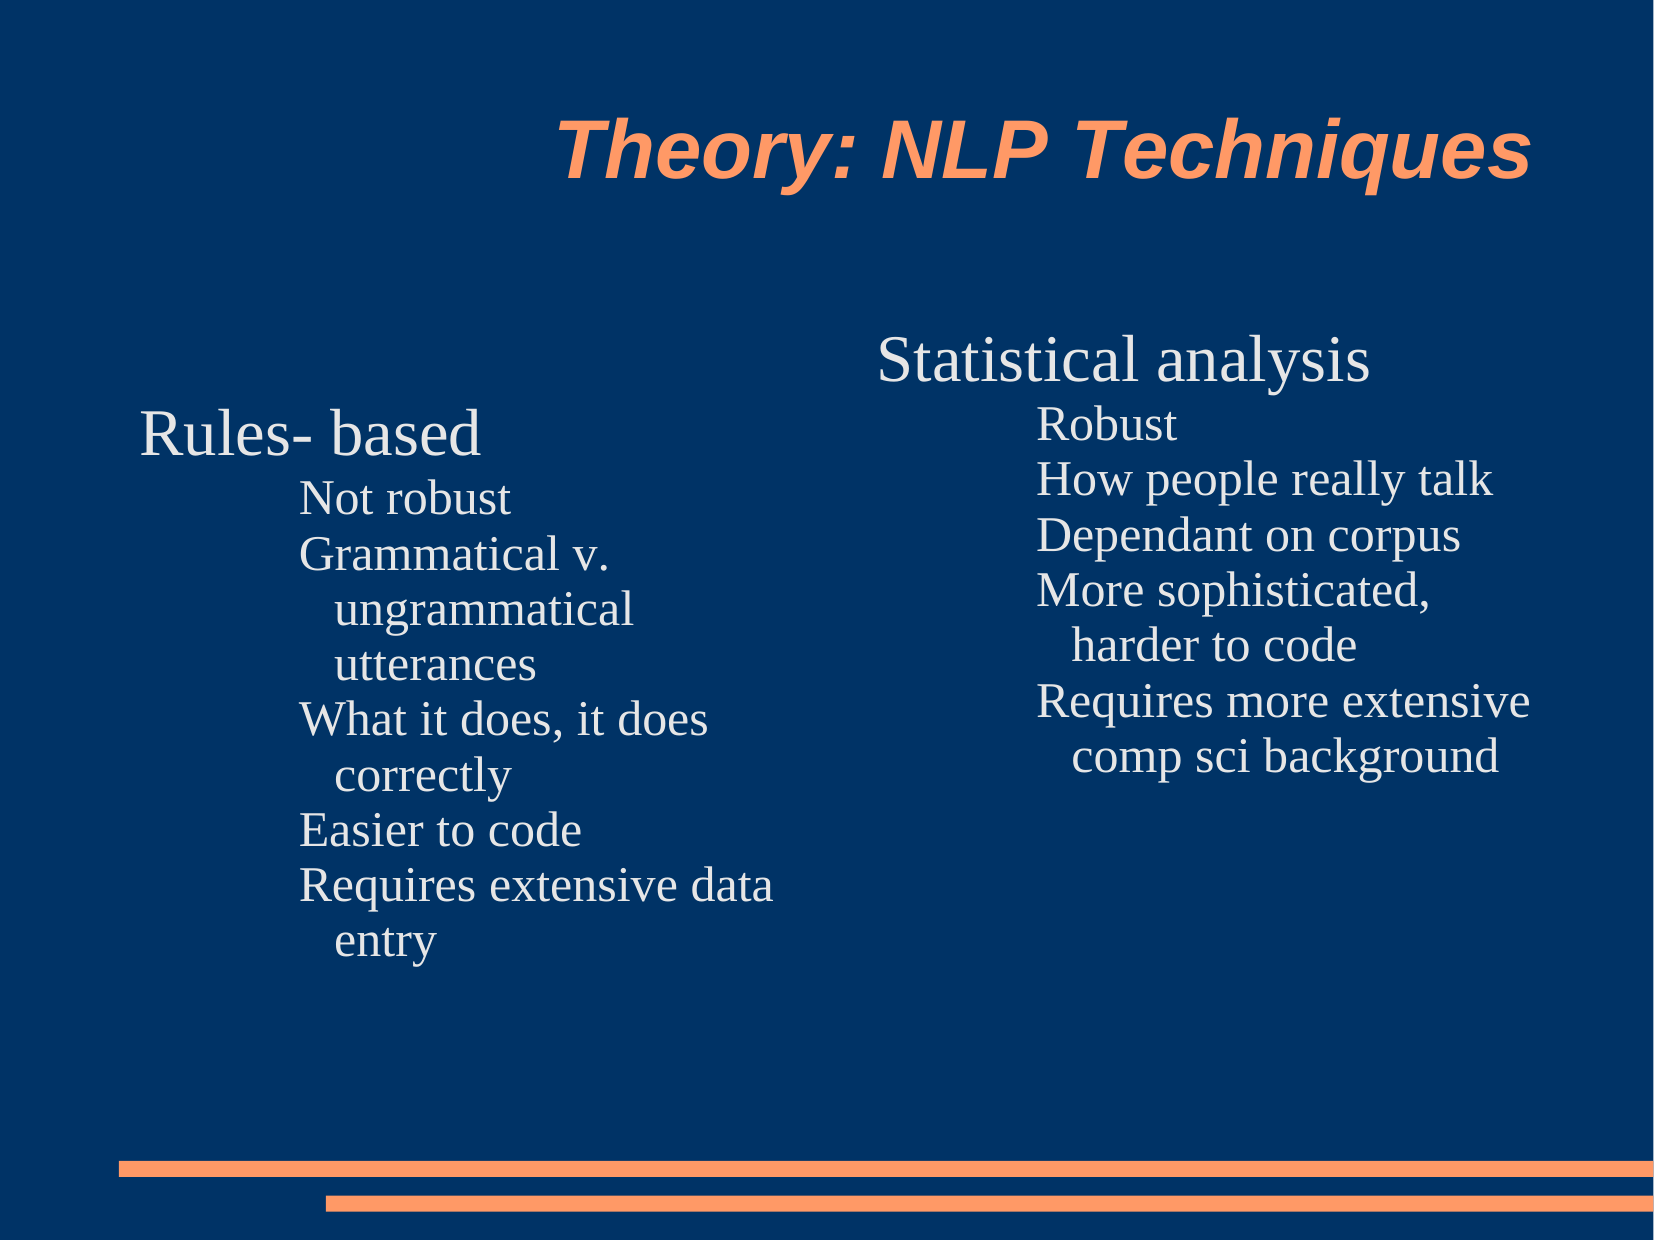

# Theory: NLP Techniques
Rules- based
Not robust
Grammatical v. ungrammatical utterances
What it does, it does correctly
Easier to code
Requires extensive data entry
Statistical analysis
Robust
How people really talk
Dependant on corpus
More sophisticated, harder to code
Requires more extensive comp sci background